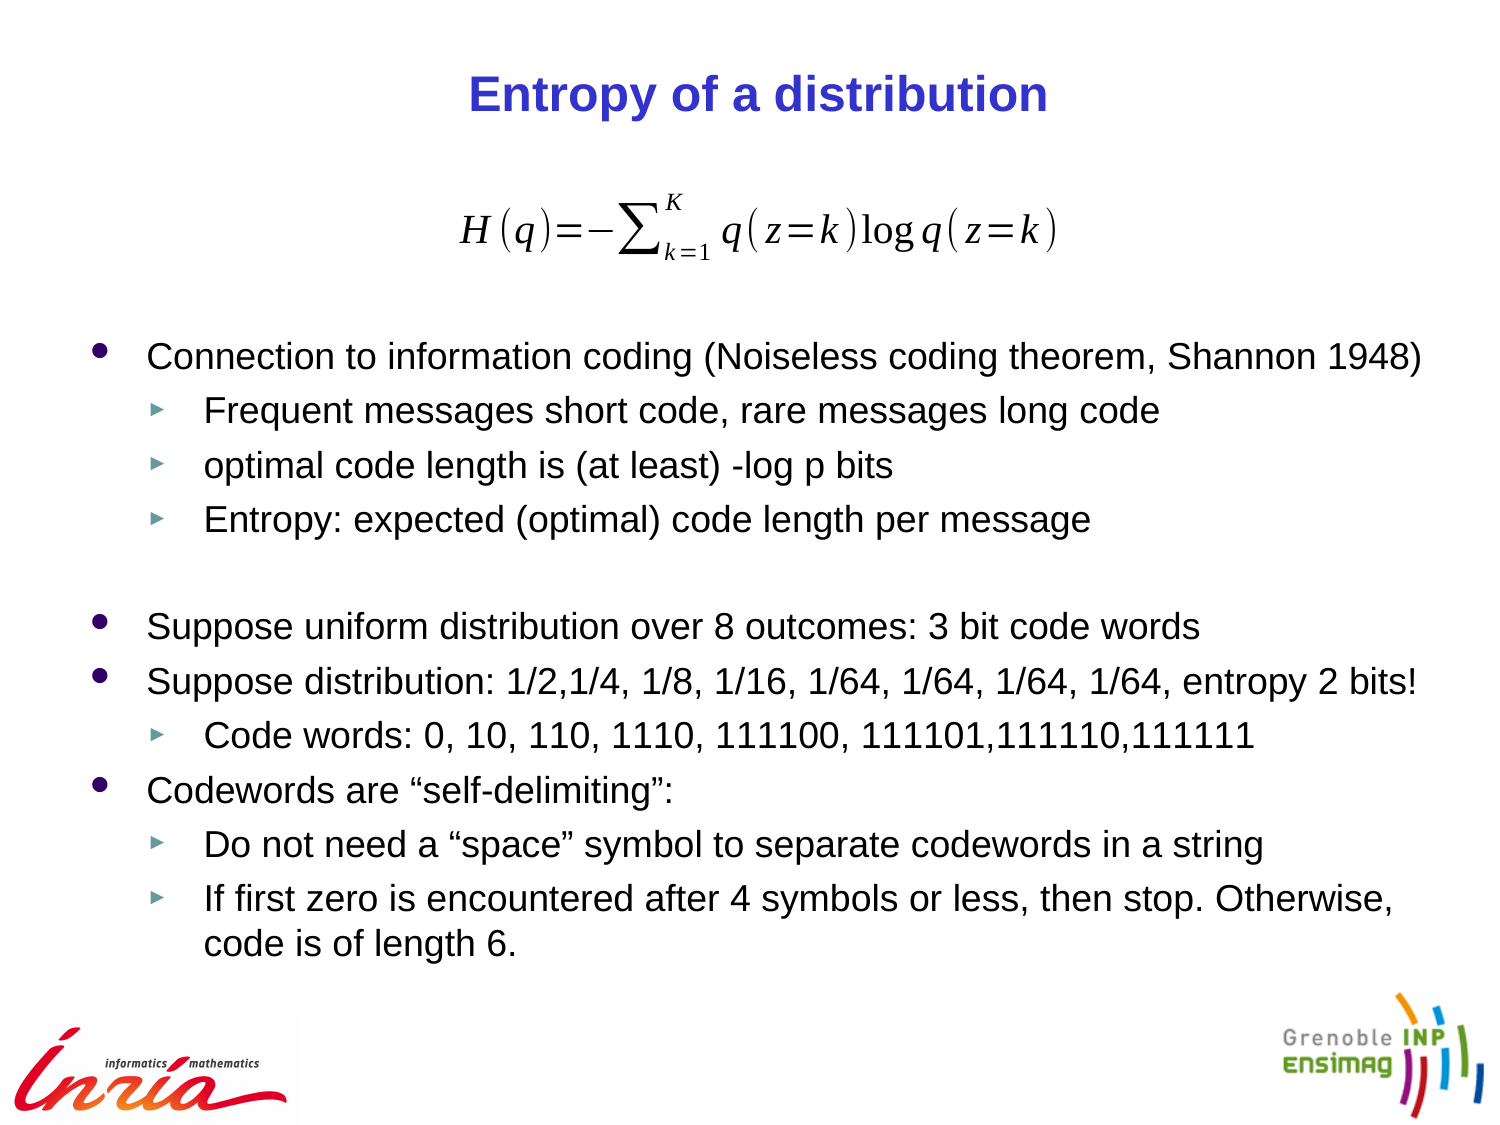

# Entropy of a distribution
Connection to information coding (Noiseless coding theorem, Shannon 1948)
Frequent messages short code, rare messages long code
optimal code length is (at least) -log p bits
Entropy: expected (optimal) code length per message
Suppose uniform distribution over 8 outcomes: 3 bit code words
Suppose distribution: 1/2,1/4, 1/8, 1/16, 1/64, 1/64, 1/64, 1/64, entropy 2 bits!
Code words: 0, 10, 110, 1110, 111100, 111101,111110,111111
Codewords are “self-delimiting”:
Do not need a “space” symbol to separate codewords in a string
If first zero is encountered after 4 symbols or less, then stop. Otherwise, code is of length 6.